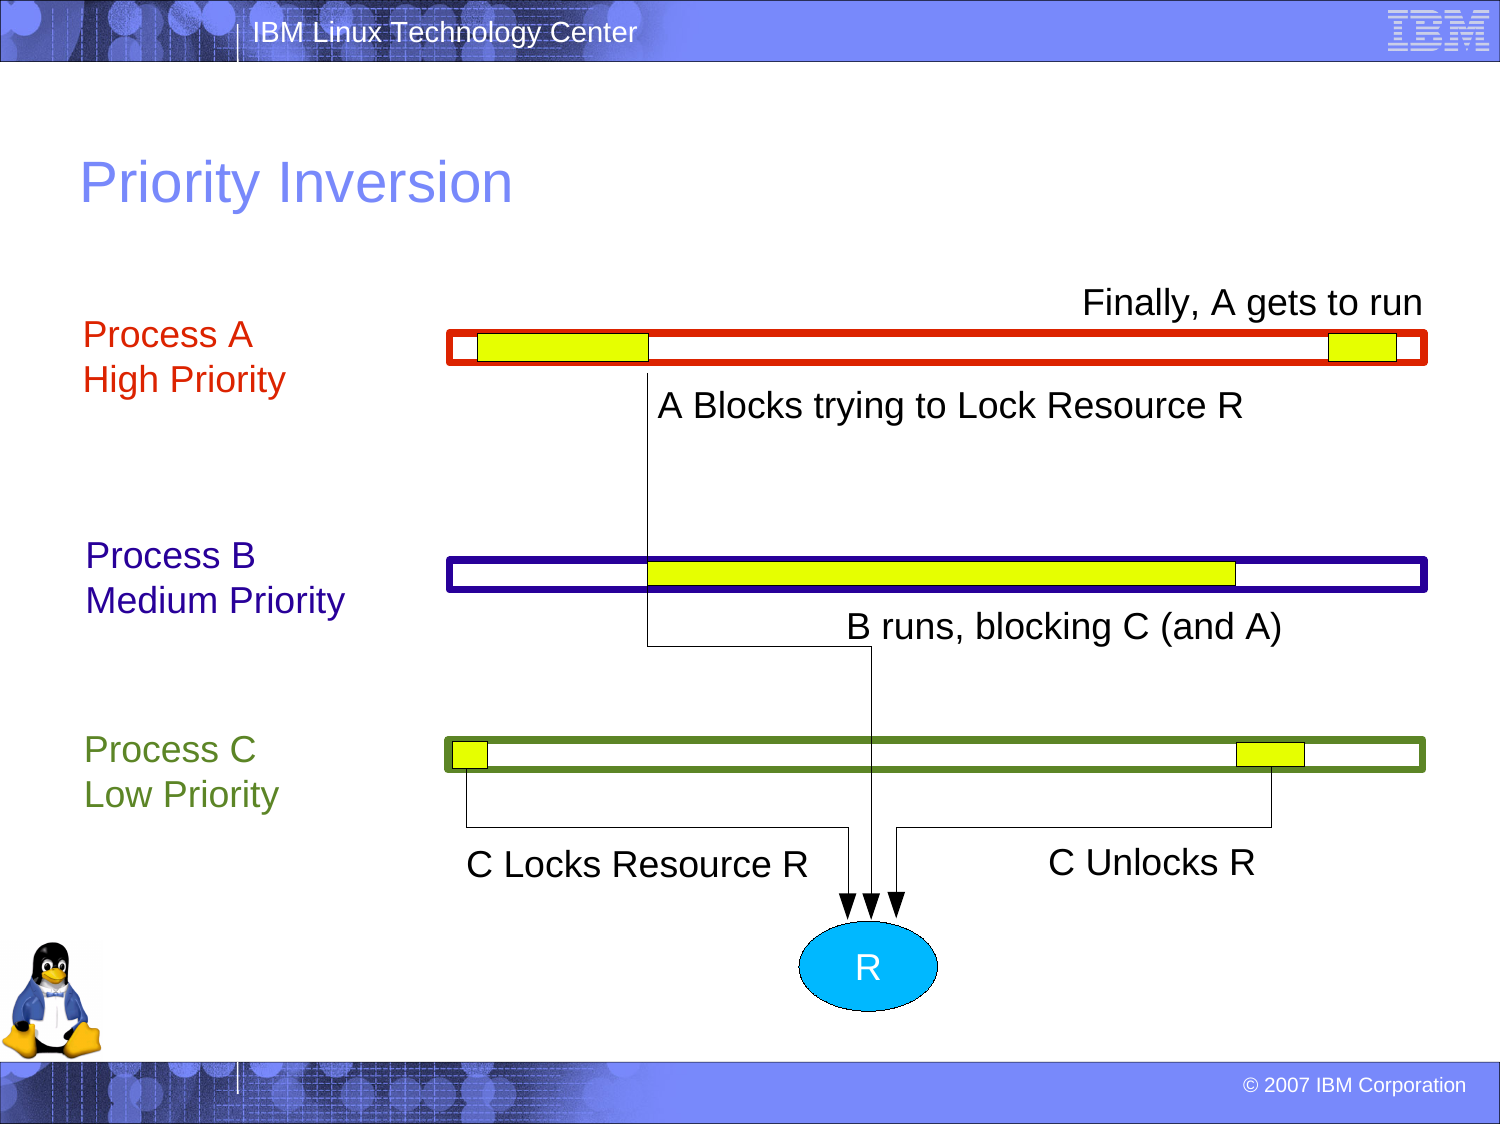

# Priority Inversion
Finally, A gets to run
Process A
High Priority
A Blocks trying to Lock Resource R
Process B
Medium Priority
B runs, blocking C (and A)
Process C
Low Priority
C Unlocks R
C Locks Resource R
R